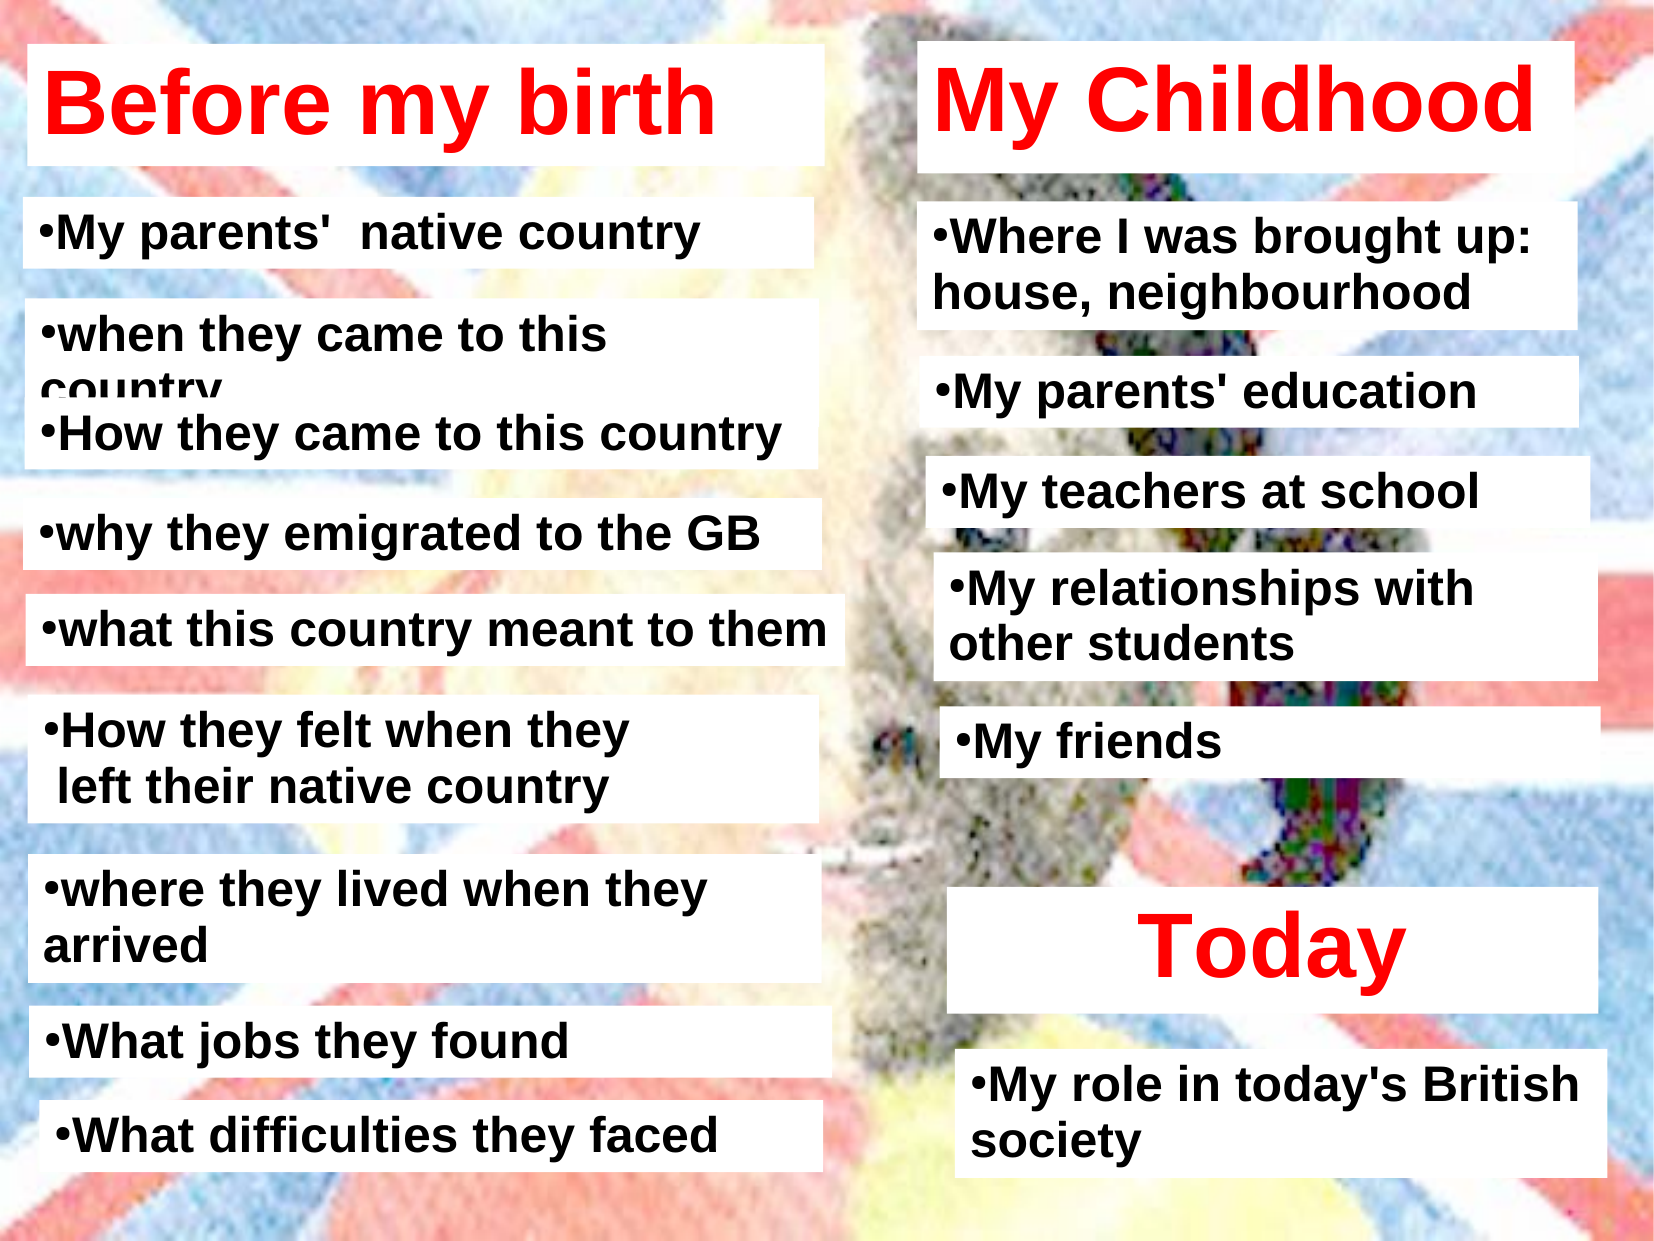

My Childhood
Before my birth
My parents' native country
Where I was brought up:
house, neighbourhood
when they came to this country
My parents' education
How they came to this country
My teachers at school
why they emigrated to the GB
My relationships with
other students
what this country meant to them
How they felt when they
 left their native country
My friends
where they lived when they arrived
Today
What jobs they found
My role in today's British
society
What difficulties they faced